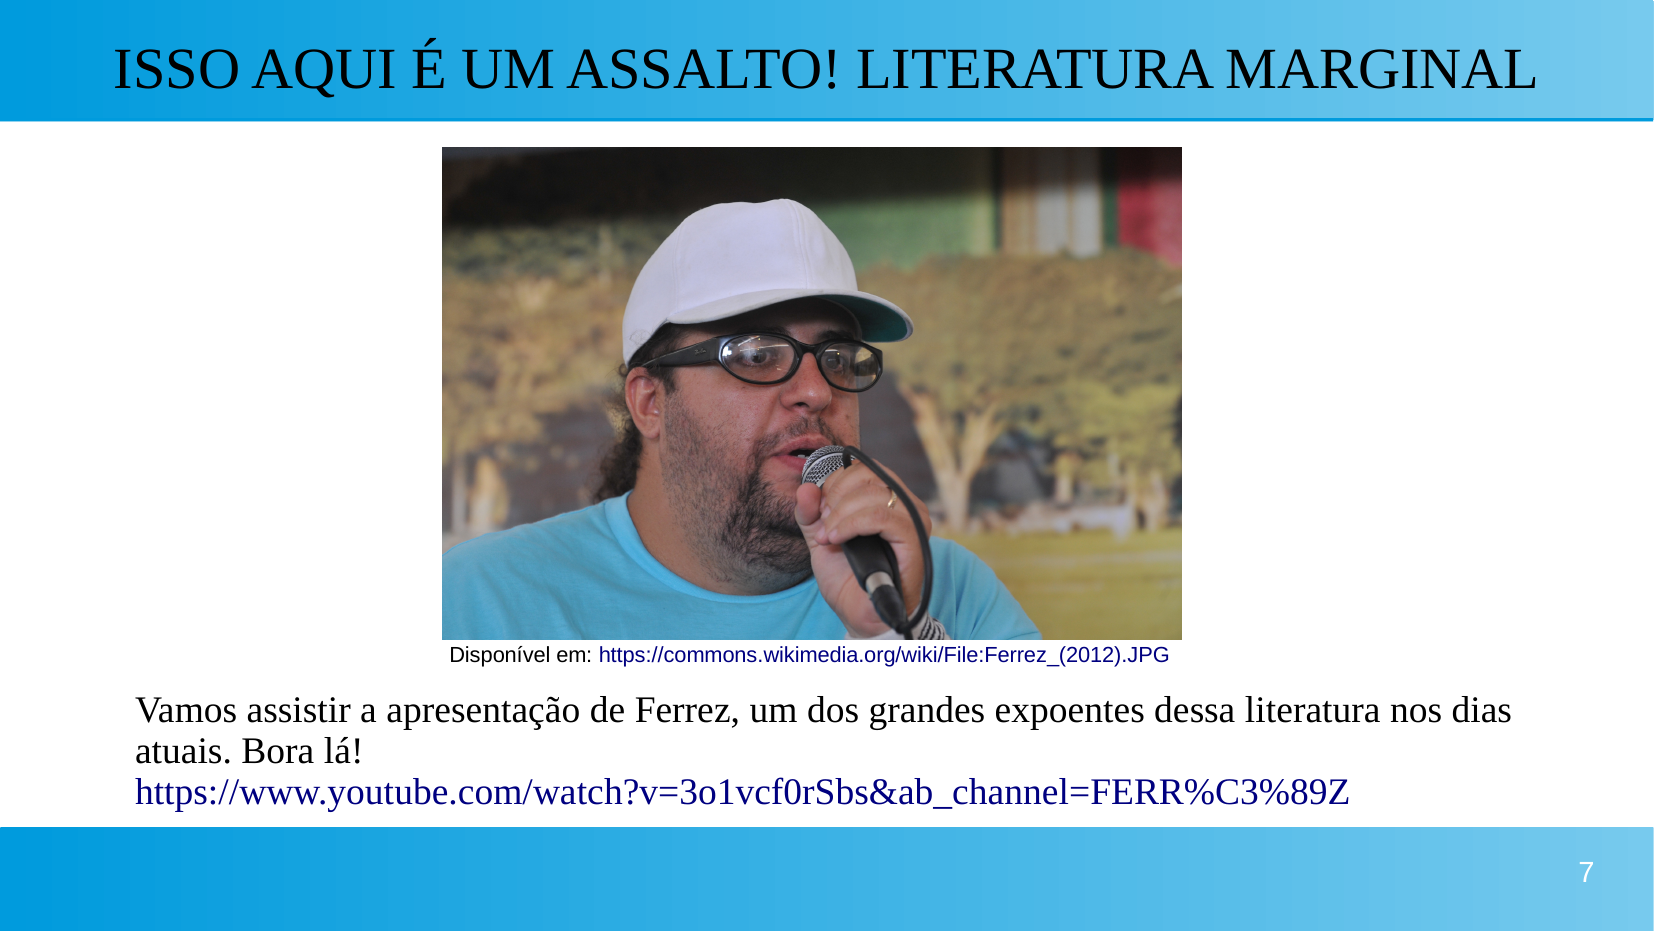

# ISSO AQUI É UM ASSALTO! LITERATURA MARGINAL
Disponível em: https://commons.wikimedia.org/wiki/File:Ferrez_(2012).JPG
Vamos assistir a apresentação de Ferrez, um dos grandes expoentes dessa literatura nos dias atuais. Bora lá!
https://www.youtube.com/watch?v=3o1vcf0rSbs&ab_channel=FERR%C3%89Z
7